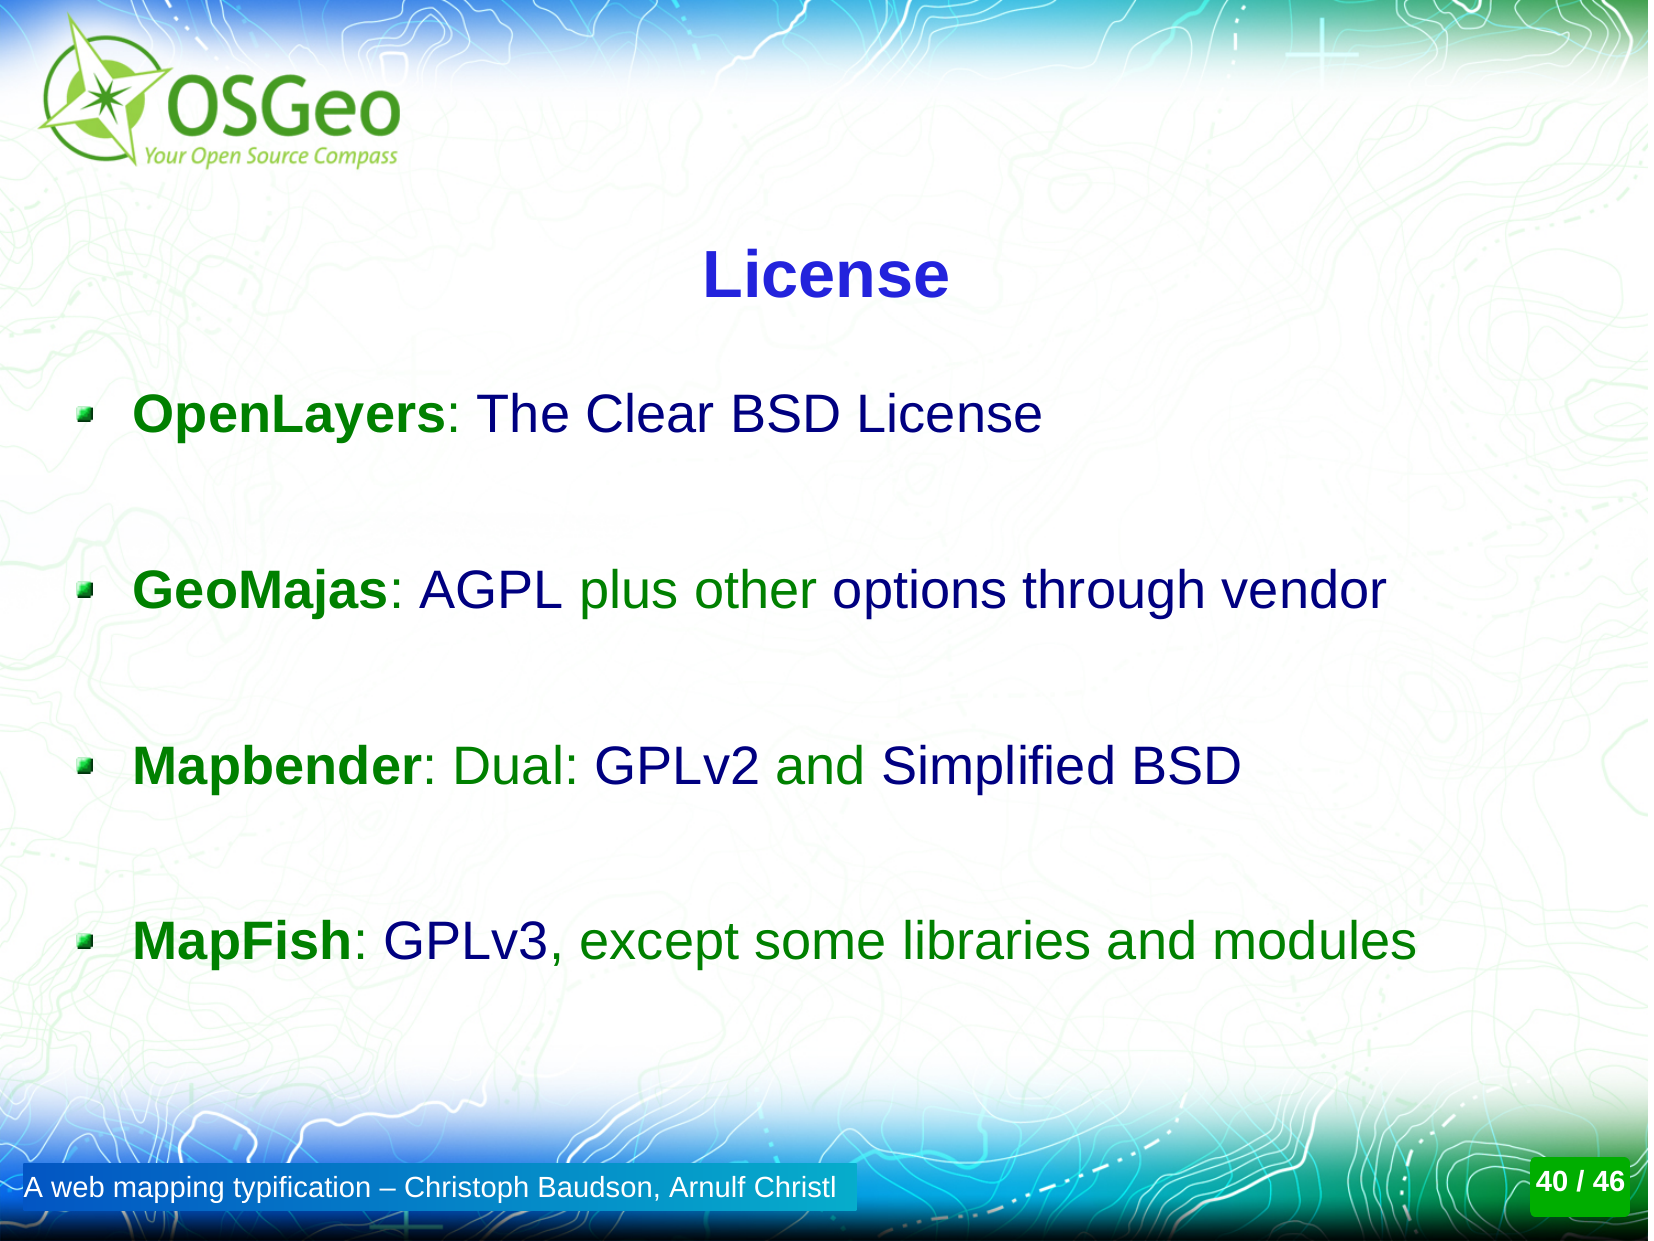

# License
OpenLayers: The Clear BSD License
GeoMajas: AGPL plus other options through vendor
Mapbender: Dual: GPLv2 and Simplified BSD
MapFish: GPLv3, except some libraries and modules